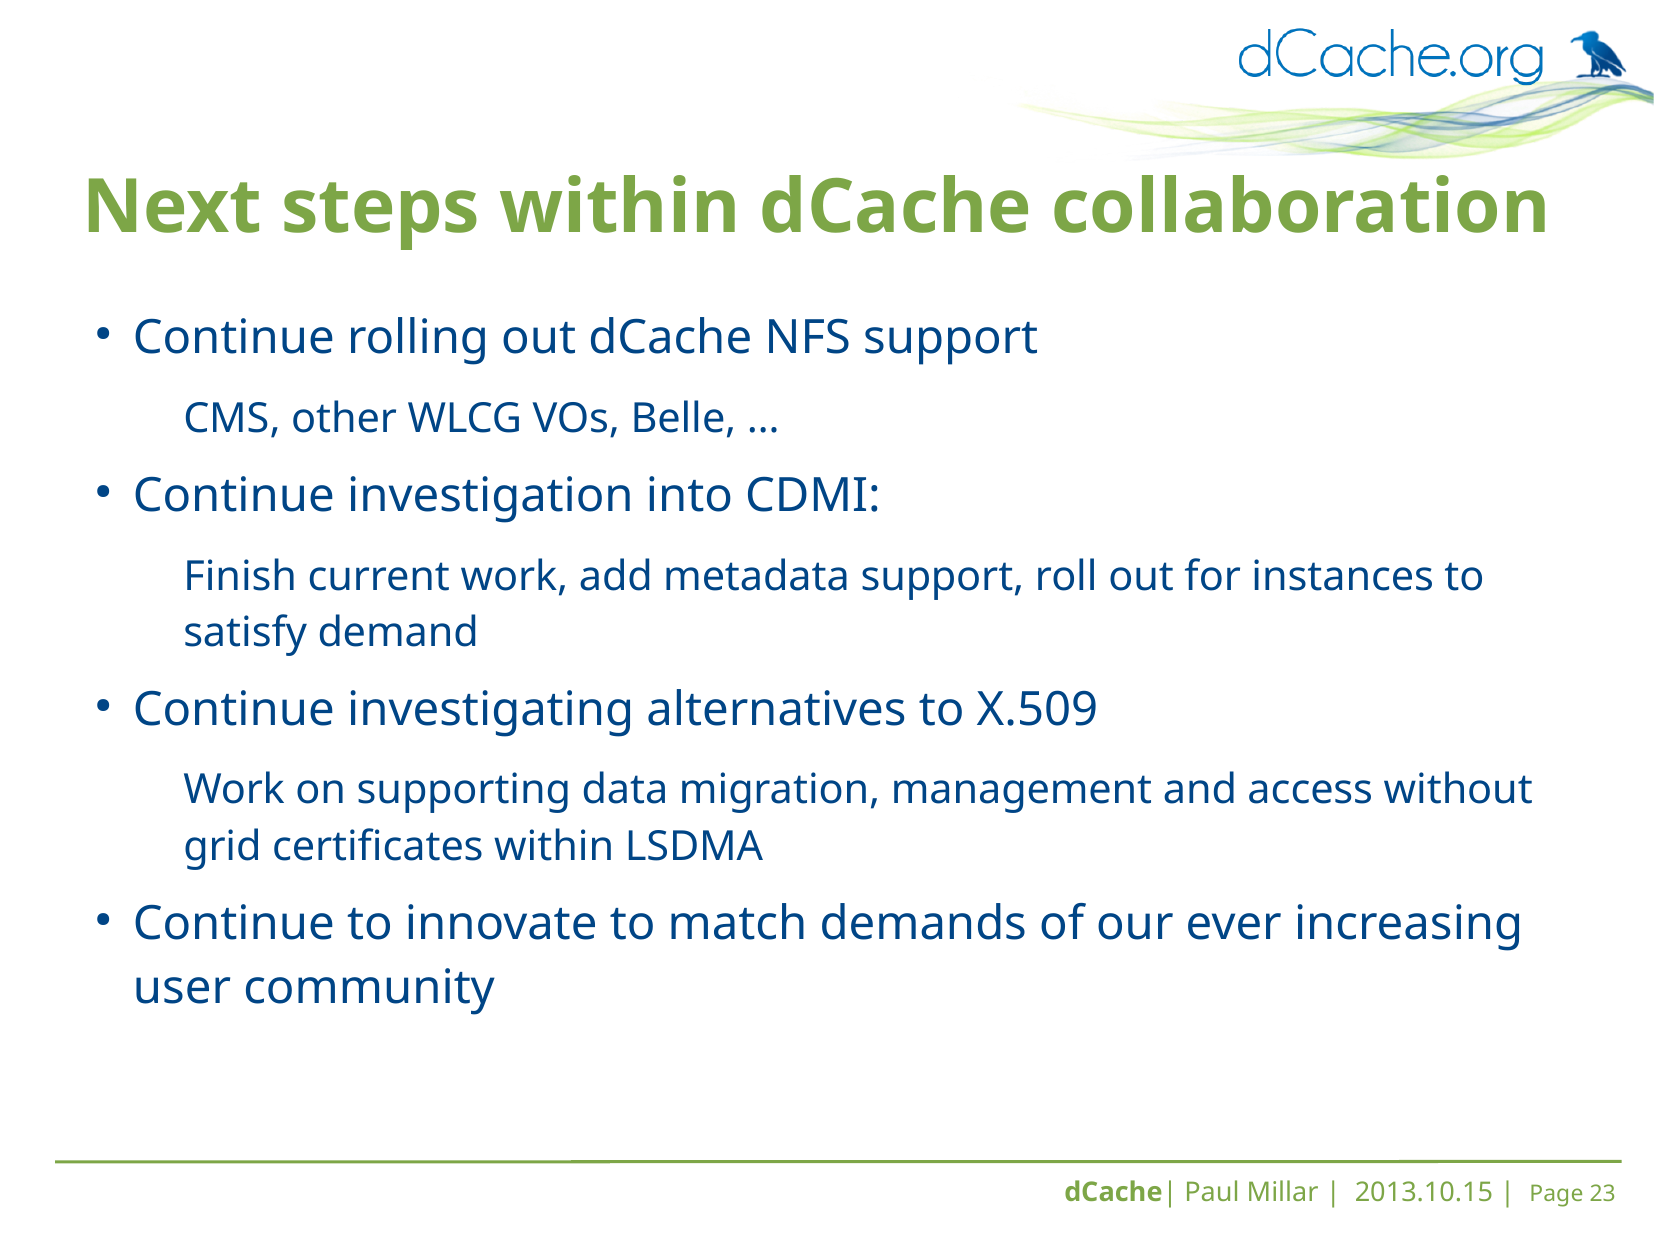

# Next steps within dCache collaboration
Continue rolling out dCache NFS support
CMS, other WLCG VOs, Belle, …
Continue investigation into CDMI:
Finish current work, add metadata support, roll out for instances to satisfy demand
Continue investigating alternatives to X.509
Work on supporting data migration, management and access without grid certificates within LSDMA
Continue to innovate to match demands of our ever increasing user community
23